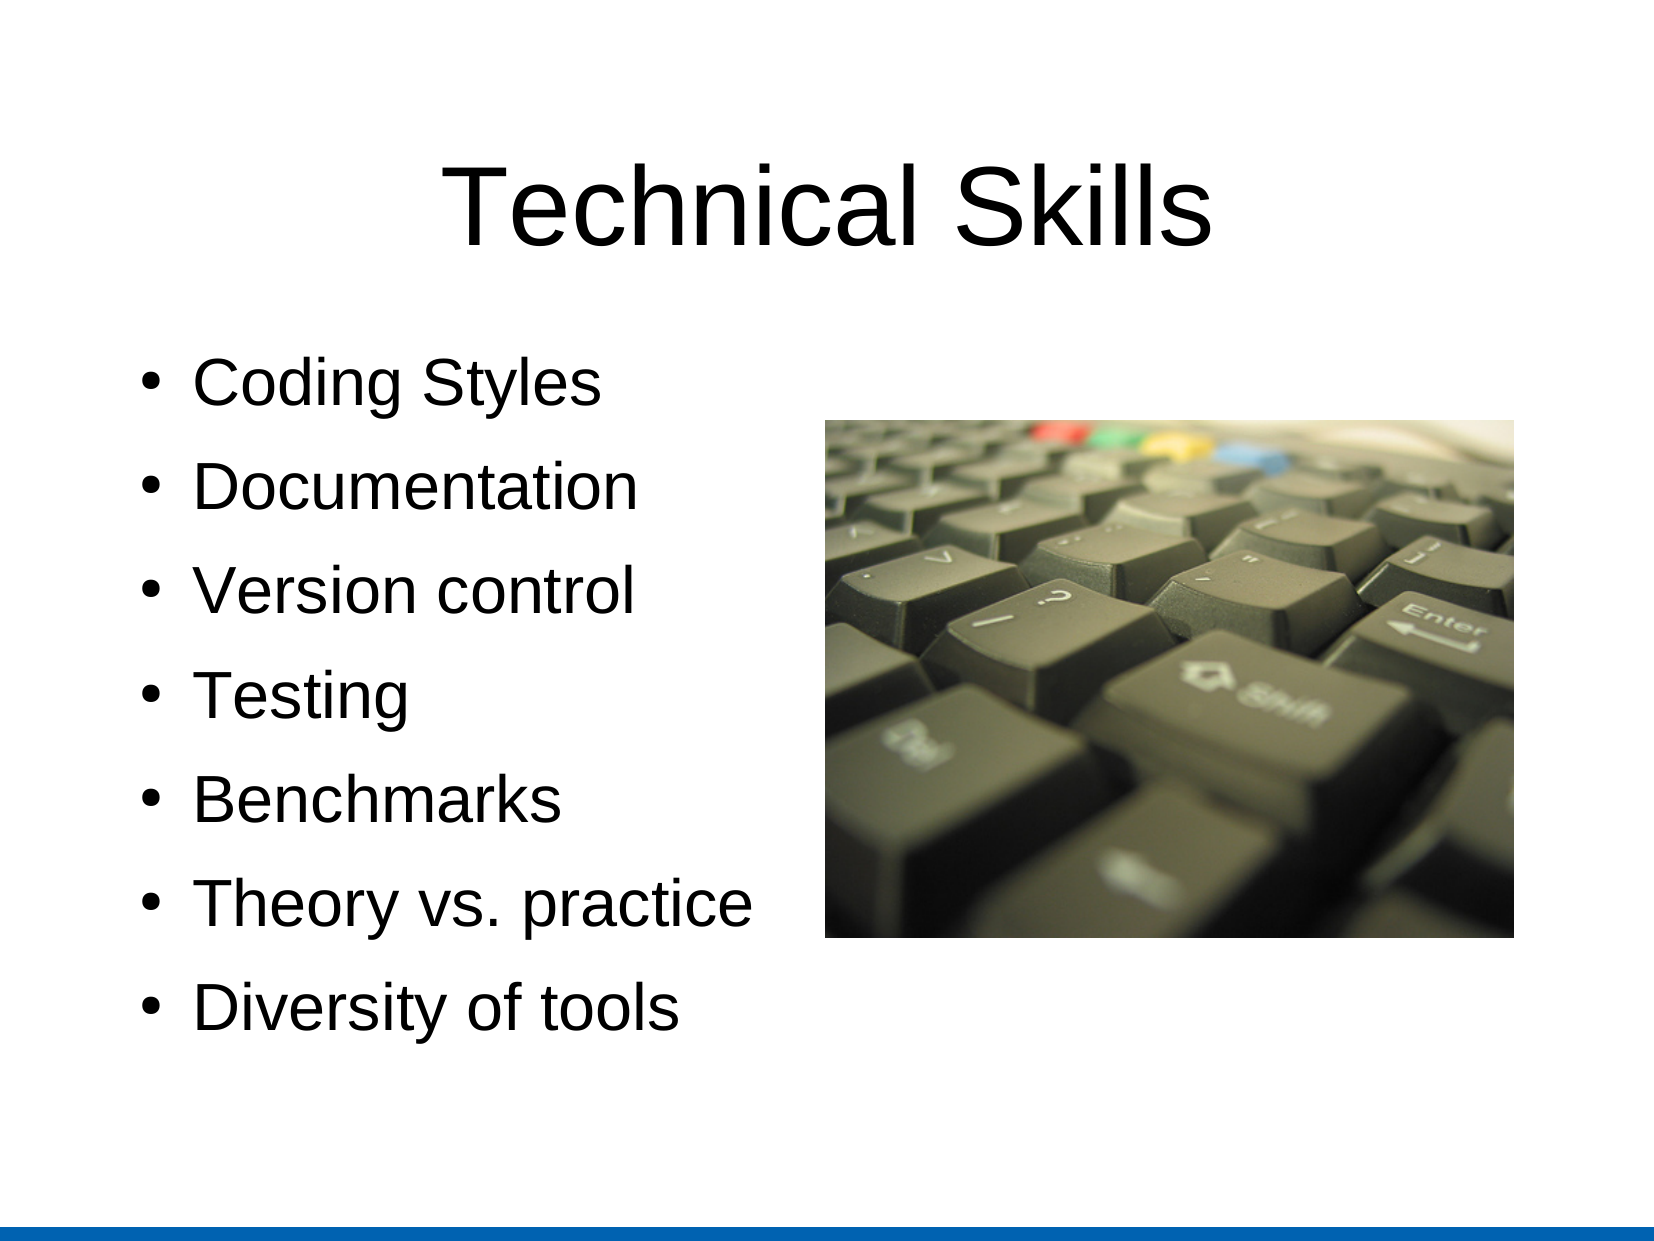

# Technical Skills
Coding Styles
Documentation
Version control
Testing
Benchmarks
Theory vs. practice
Diversity of tools